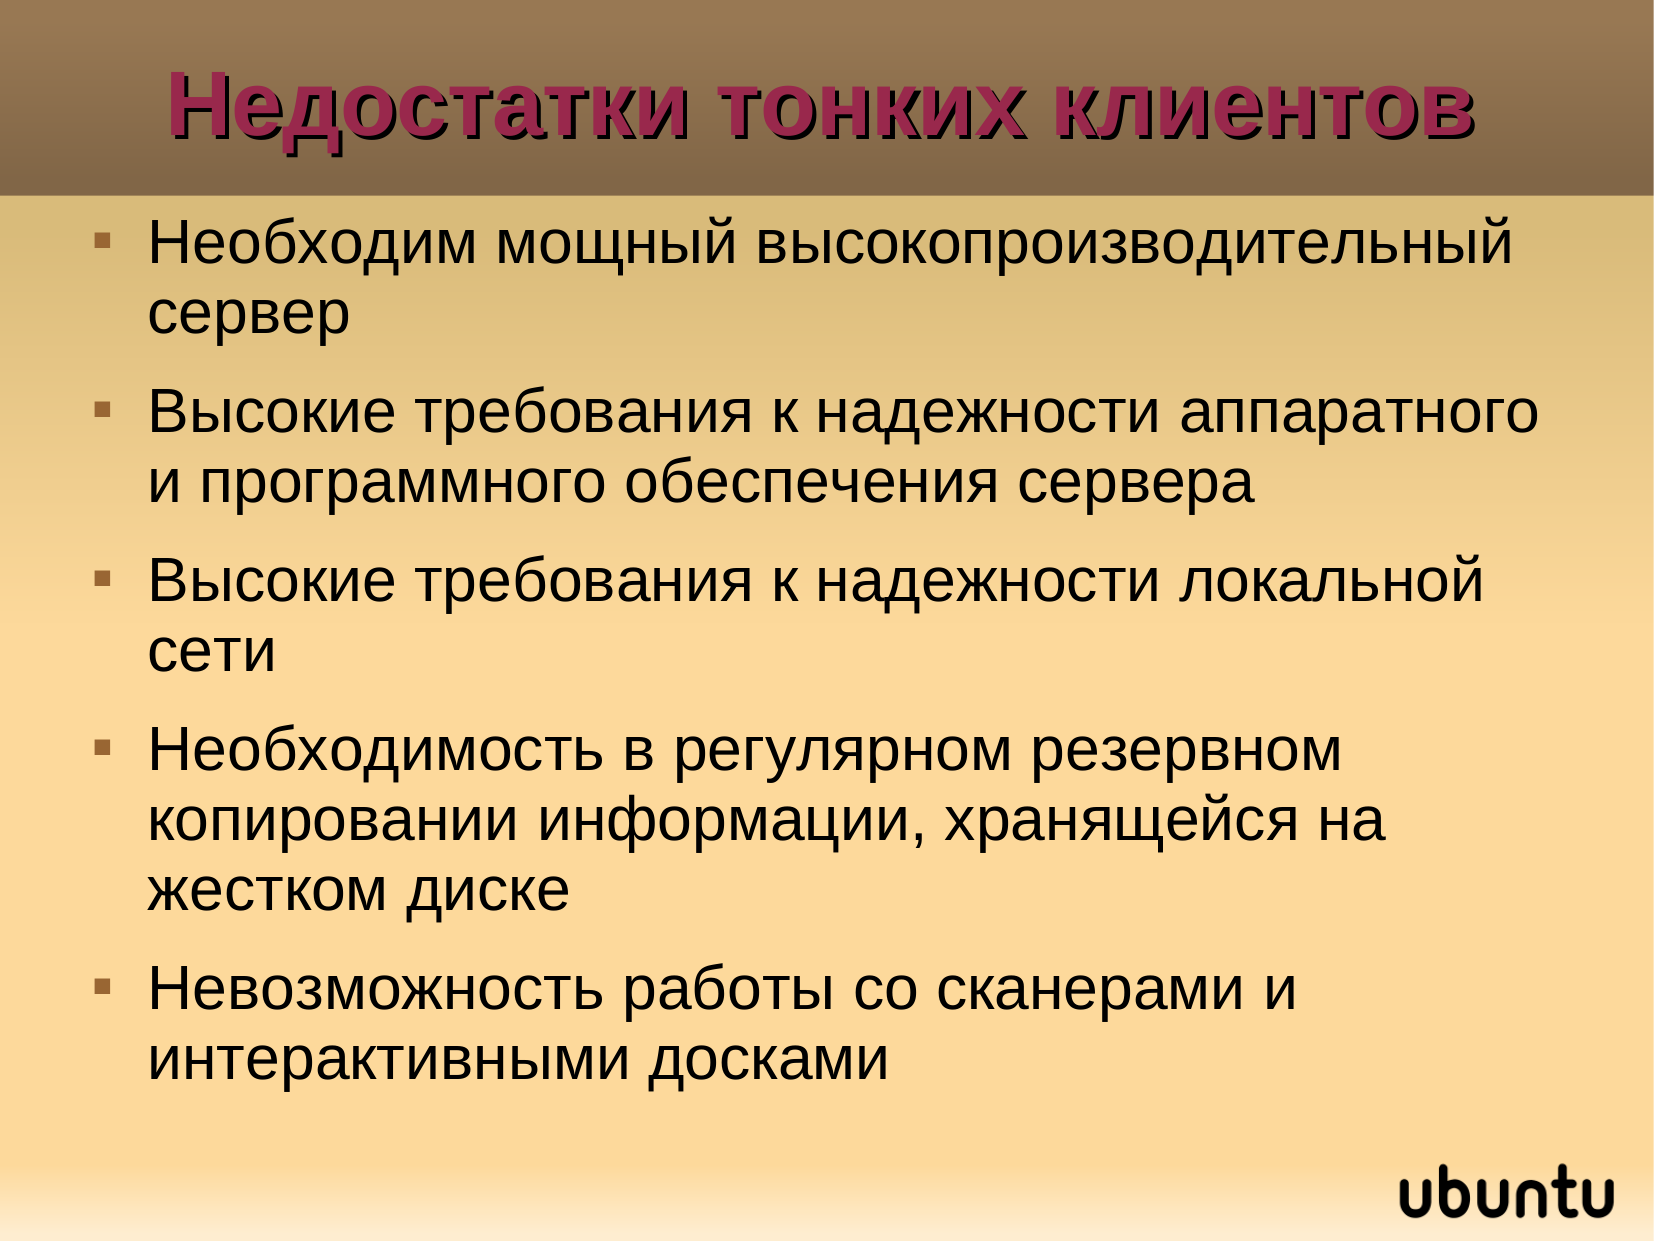

# Недостатки тонких клиентов
Необходим мощный высокопроизводительный сервер
Высокие требования к надежности аппаратного и программного обеспечения сервера
Высокие требования к надежности локальной сети
Необходимость в регулярном резервном копировании информации, хранящейся на жестком диске
Невозможность работы со сканерами и интерактивными досками